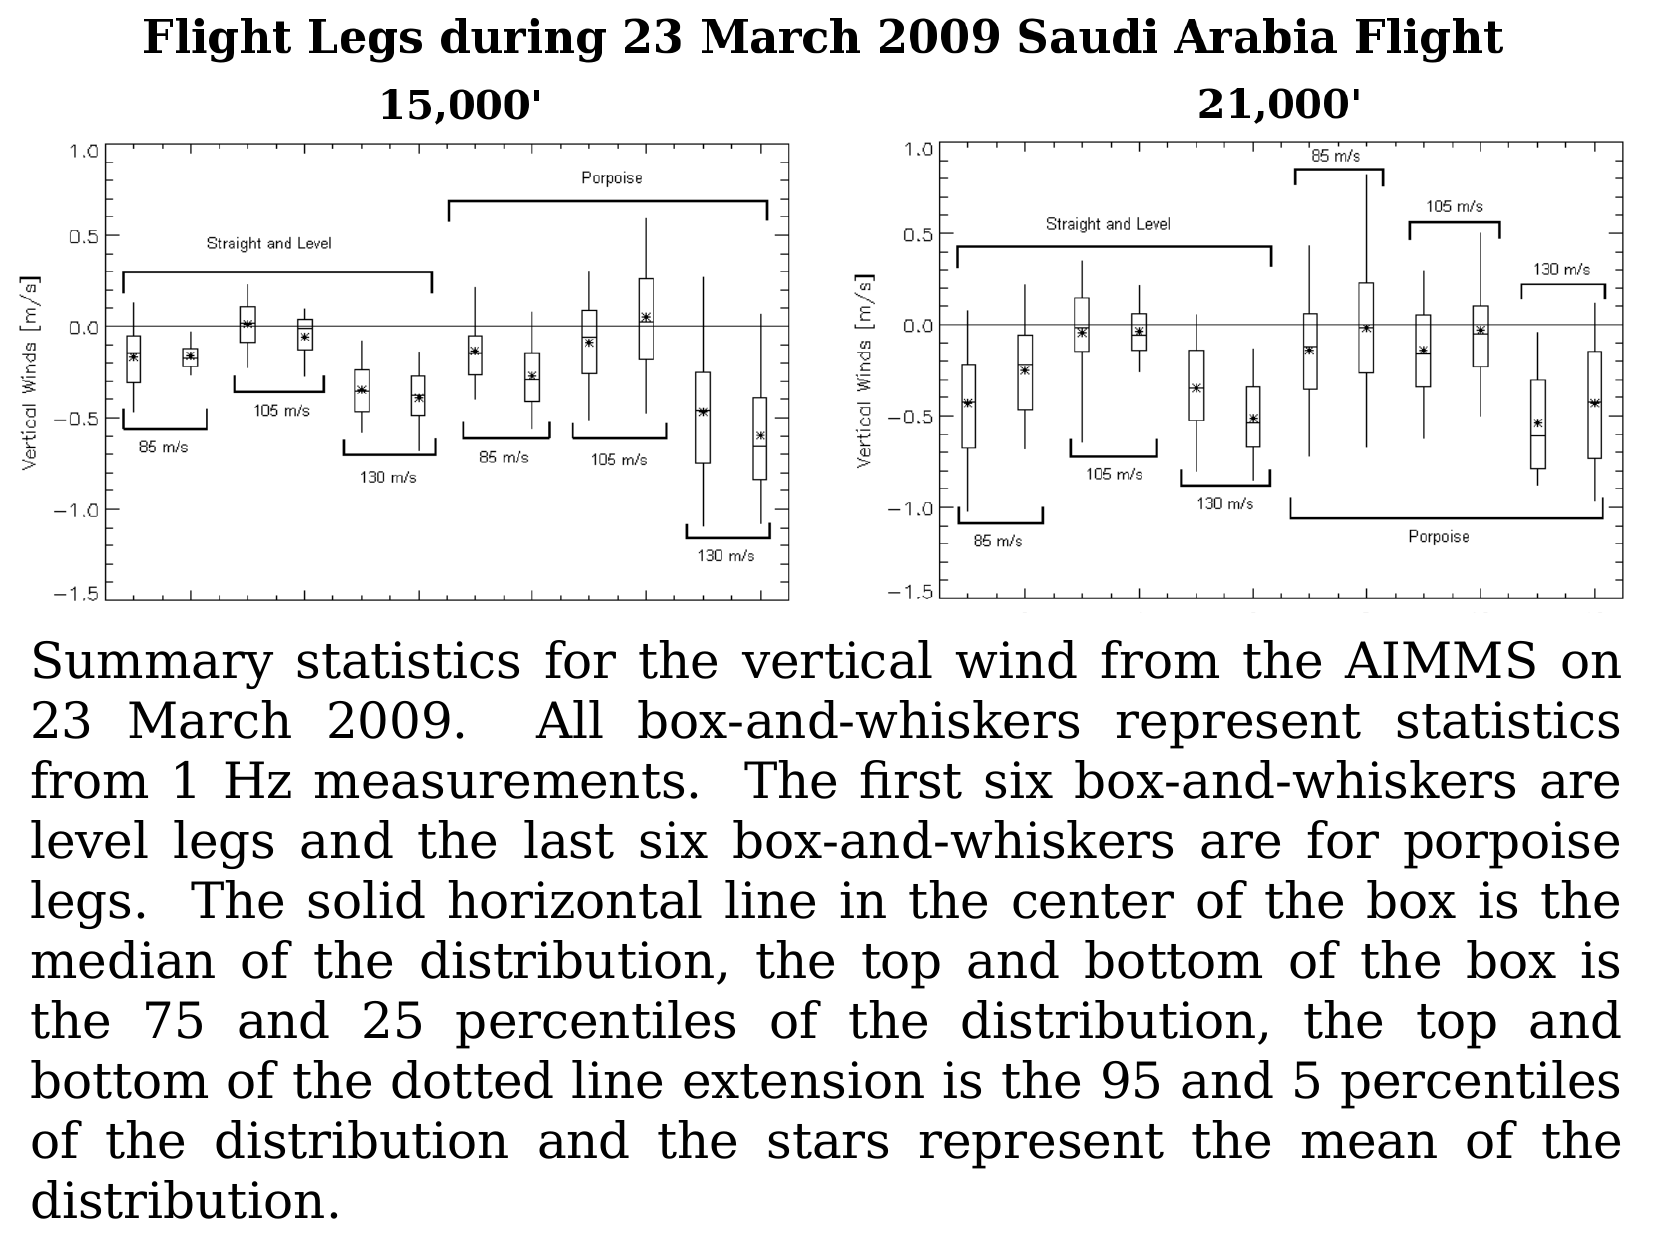

Summary statistics for the vertical wind from the AIMMS on 23 March 2009. All box-and-whiskers represent statistics from 1 Hz measurements. The first six box-and-whiskers are level legs and the last six box-and-whiskers are for porpoise legs. The solid horizontal line in the center of the box is the median of the distribution, the top and bottom of the box is the 75 and 25 percentiles of the distribution, the top and bottom of the dotted line extension is the 95 and 5 percentiles of the distribution and the stars represent the mean of the distribution.